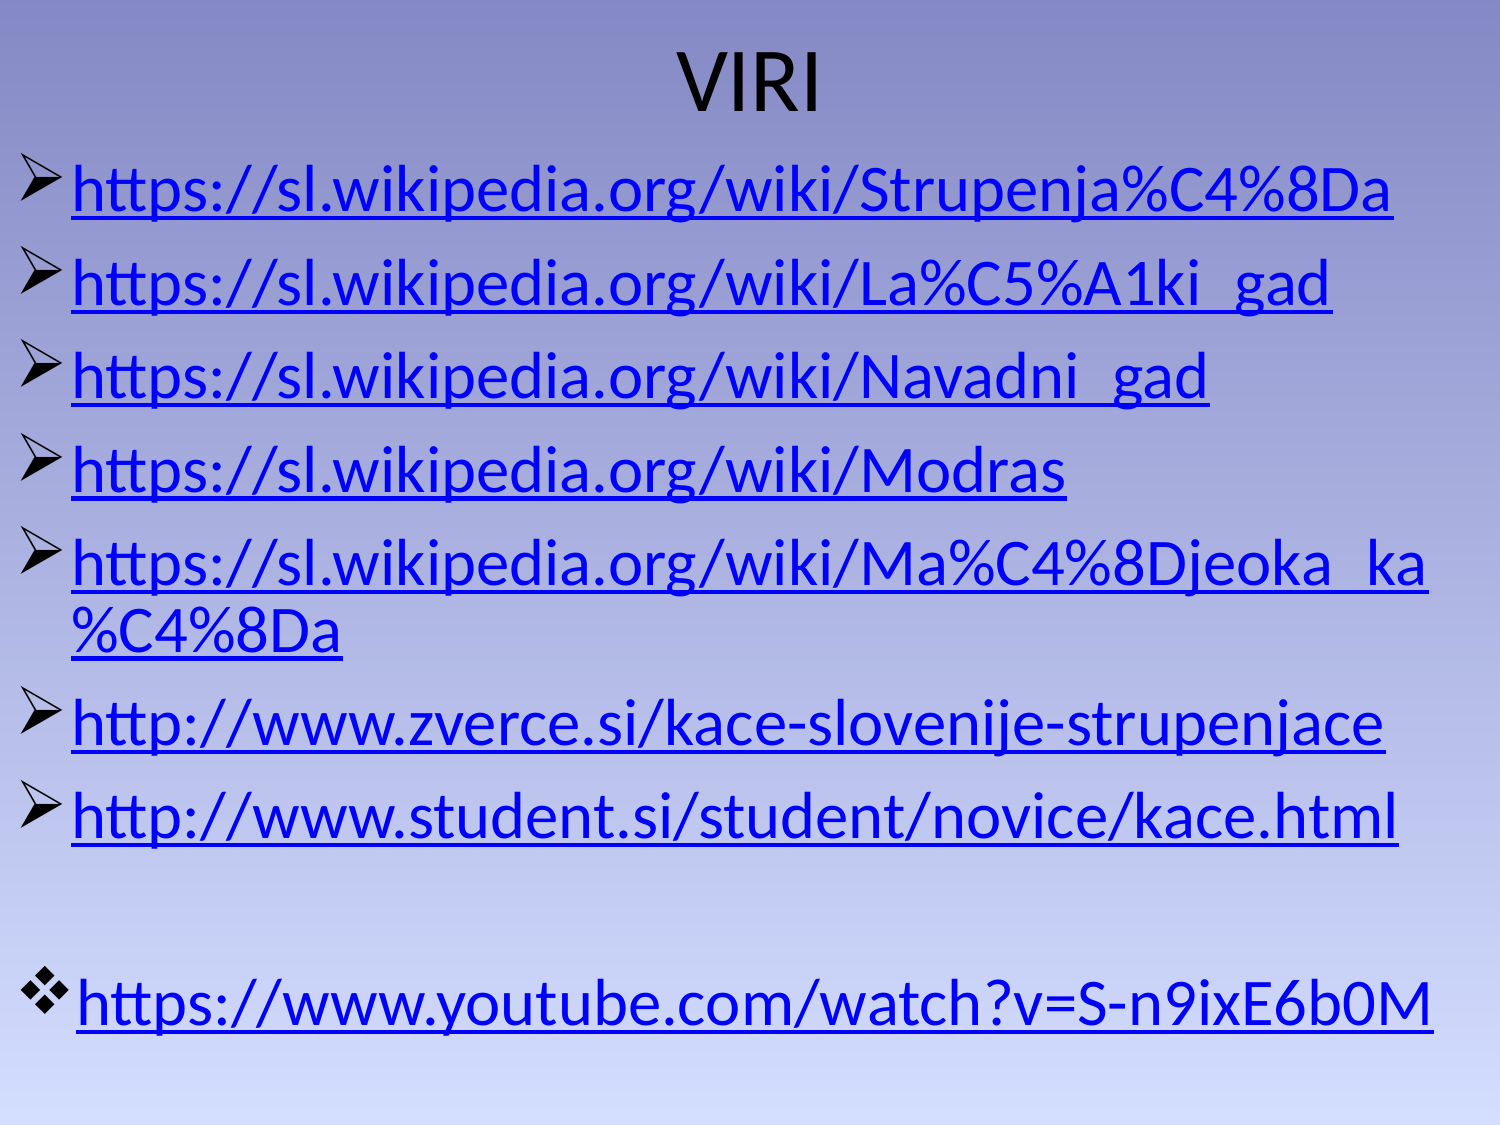

# VIRI
https://sl.wikipedia.org/wiki/Strupenja%C4%8Da
https://sl.wikipedia.org/wiki/La%C5%A1ki_gad
https://sl.wikipedia.org/wiki/Navadni_gad
https://sl.wikipedia.org/wiki/Modras
https://sl.wikipedia.org/wiki/Ma%C4%8Djeoka_ka%C4%8Da
http://www.zverce.si/kace-slovenije-strupenjace
http://www.student.si/student/novice/kace.html
https://www.youtube.com/watch?v=S-n9ixE6b0M